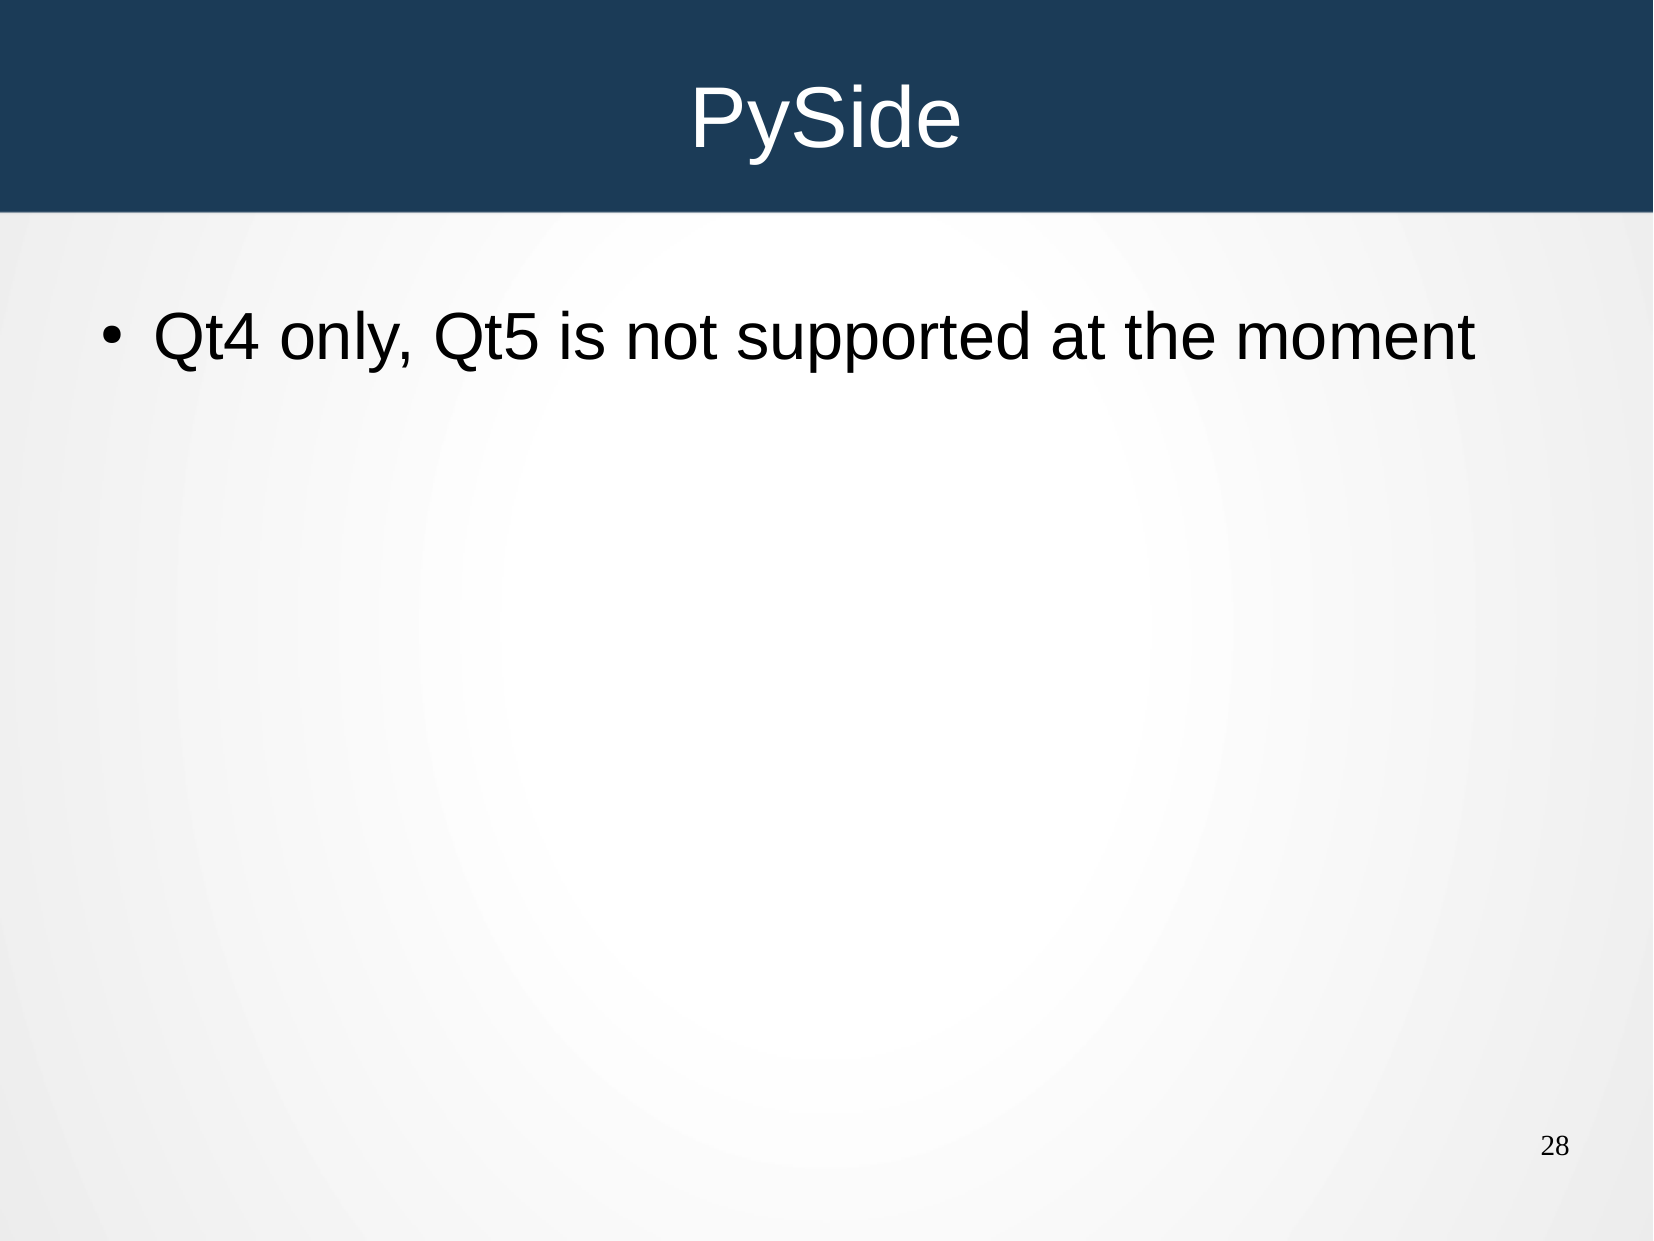

# PySide
Qt4 only, Qt5 is not supported at the moment
28